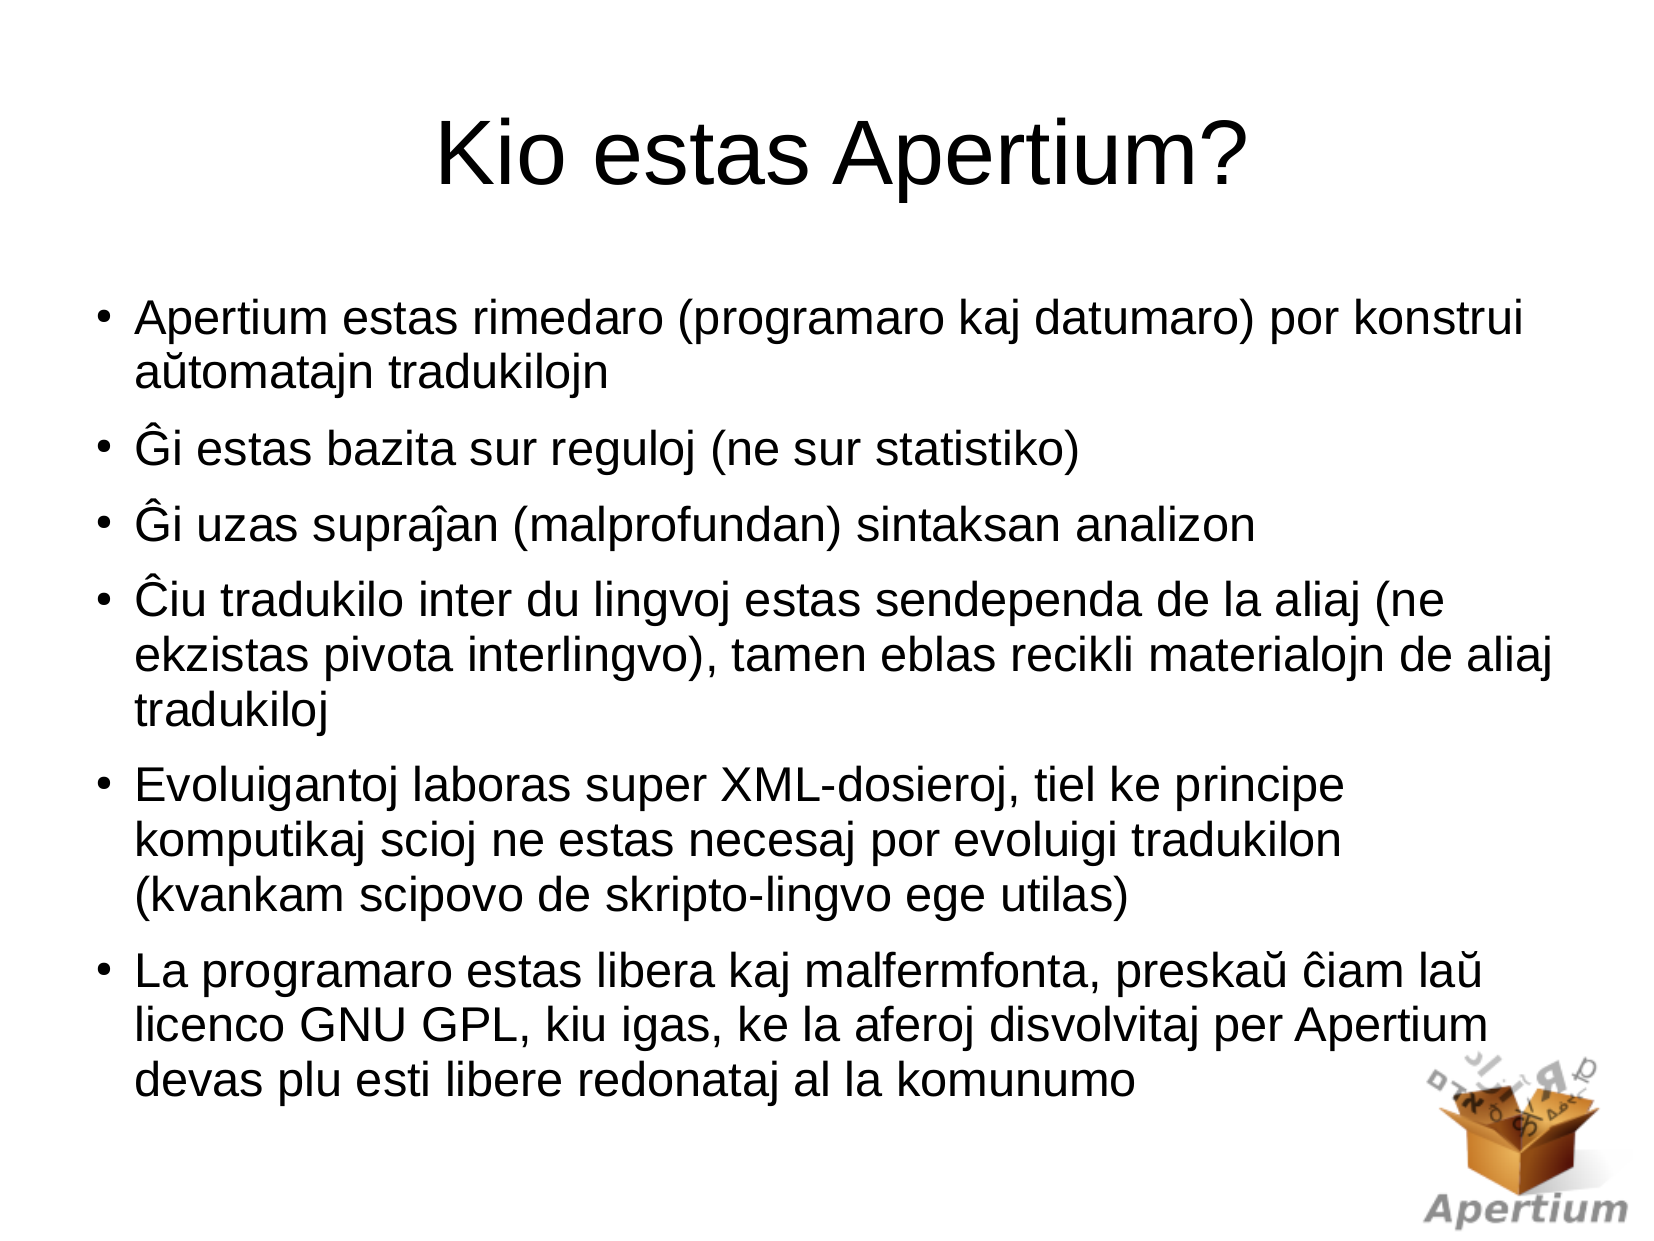

# Kio estas Apertium?
Apertium estas rimedaro (programaro kaj datumaro) por konstrui aŭtomatajn tradukilojn
Ĝi estas bazita sur reguloj (ne sur statistiko)
Ĝi uzas supraĵan (malprofundan) sintaksan analizon
Ĉiu tradukilo inter du lingvoj estas sendependa de la aliaj (ne ekzistas pivota interlingvo), tamen eblas recikli materialojn de aliaj tradukiloj
Evoluigantoj laboras super XML-dosieroj, tiel ke principe komputikaj scioj ne estas necesaj por evoluigi tradukilon
(kvankam scipovo de skripto-lingvo ege utilas)
La programaro estas libera kaj malfermfonta, preskaŭ ĉiam laŭ licenco GNU GPL, kiu igas, ke la aferoj disvolvitaj per Apertium devas plu esti libere redonataj al la komunumo